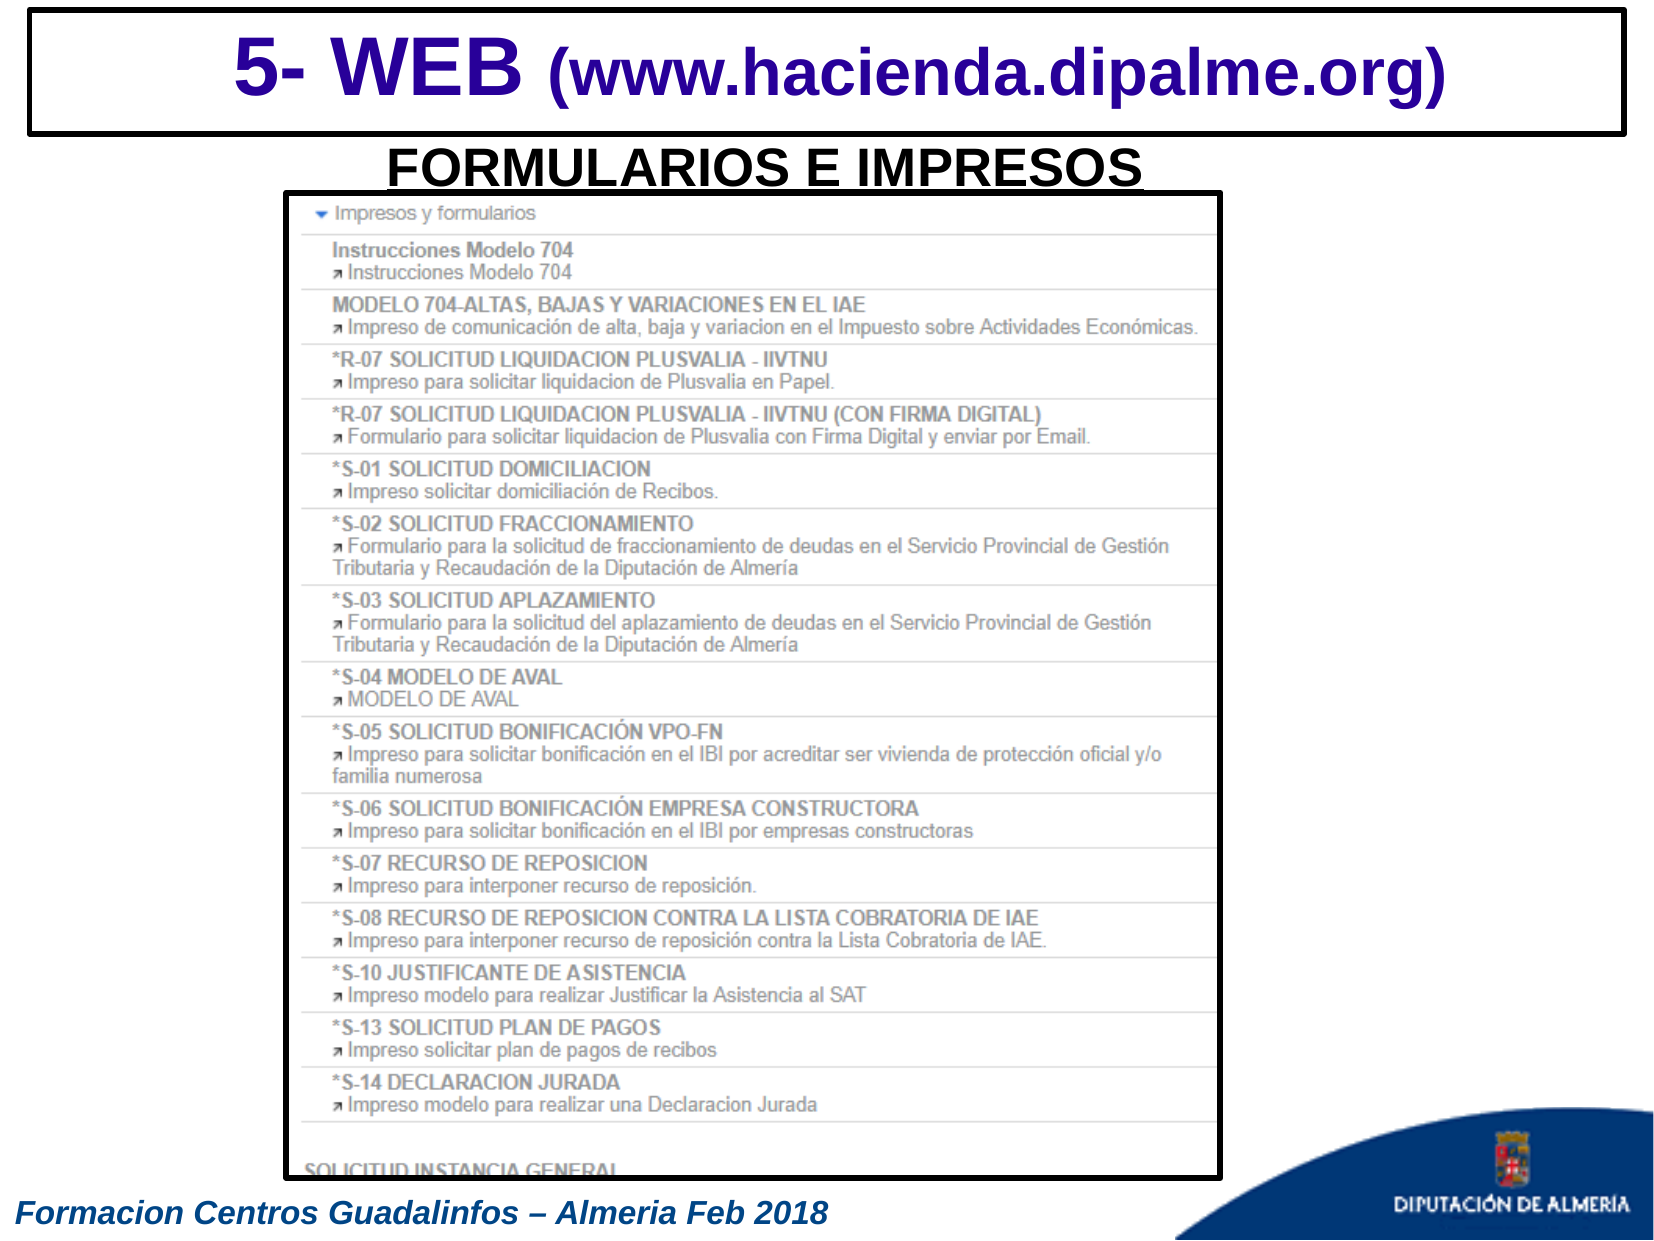

5- WEB (www.hacienda.dipalme.org)
FORMULARIOS E IMPRESOS
Formacion Centros Guadalinfos – Almeria Feb 2018